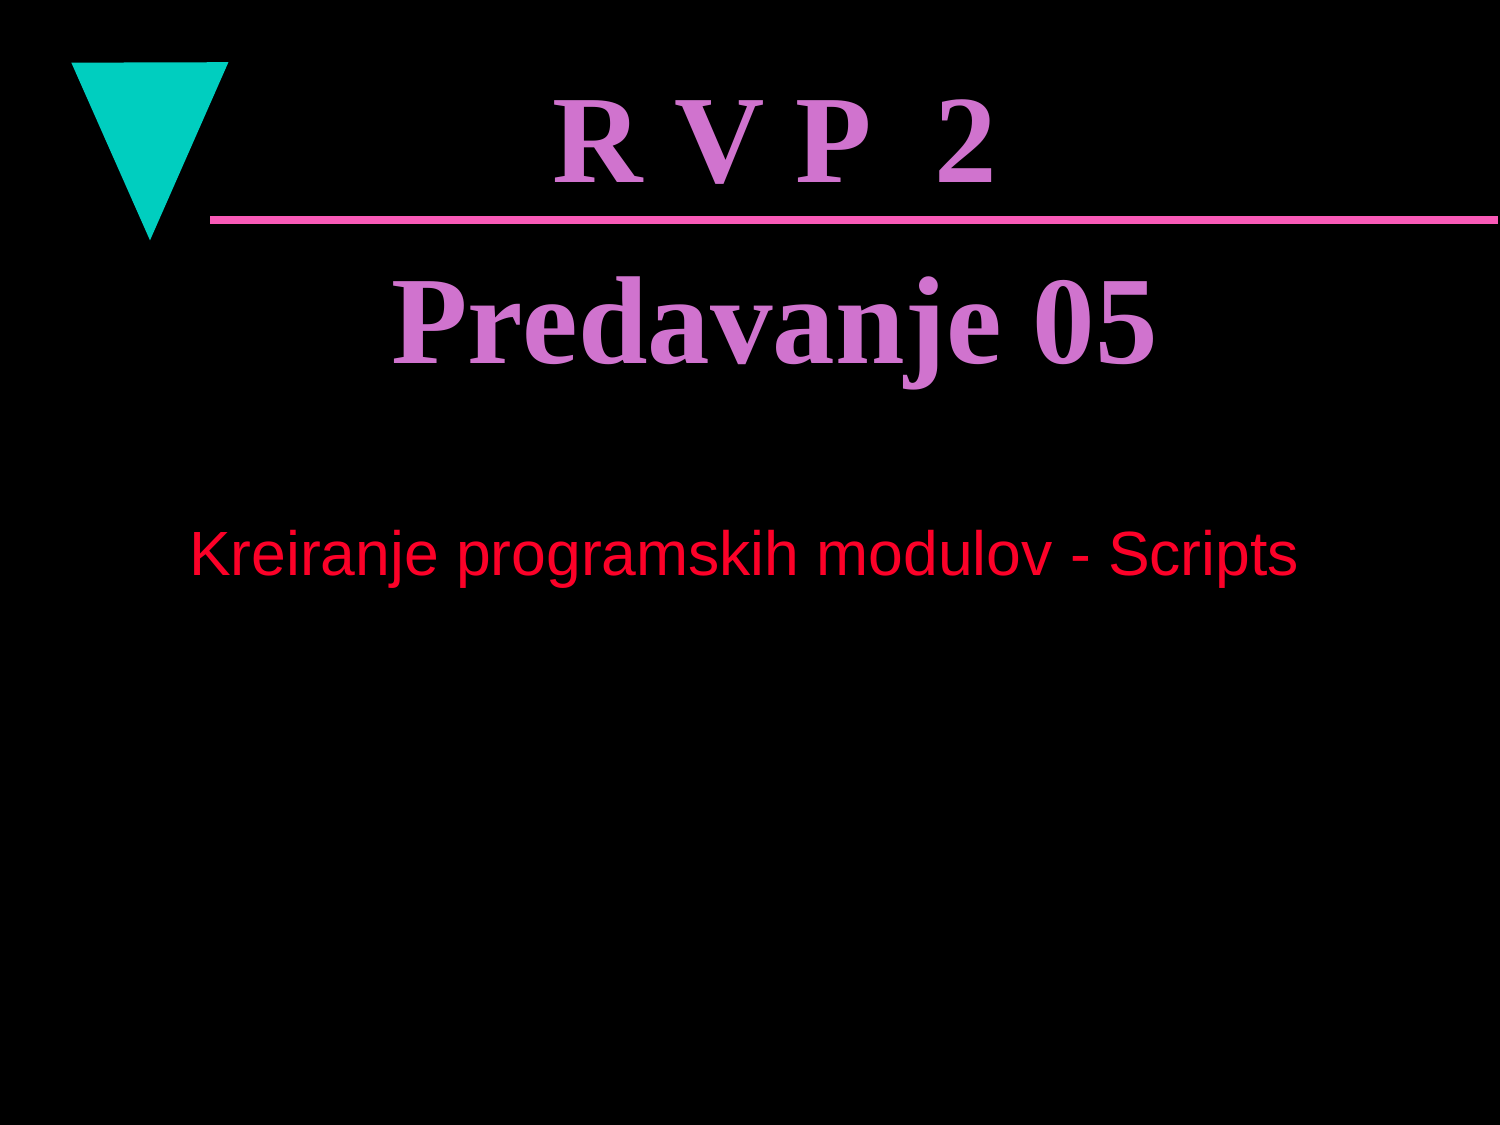

# R V P 2
Predavanje 05
Kreiranje programskih modulov - Scripts
RVP2
Kreiranje programskih modulov
1